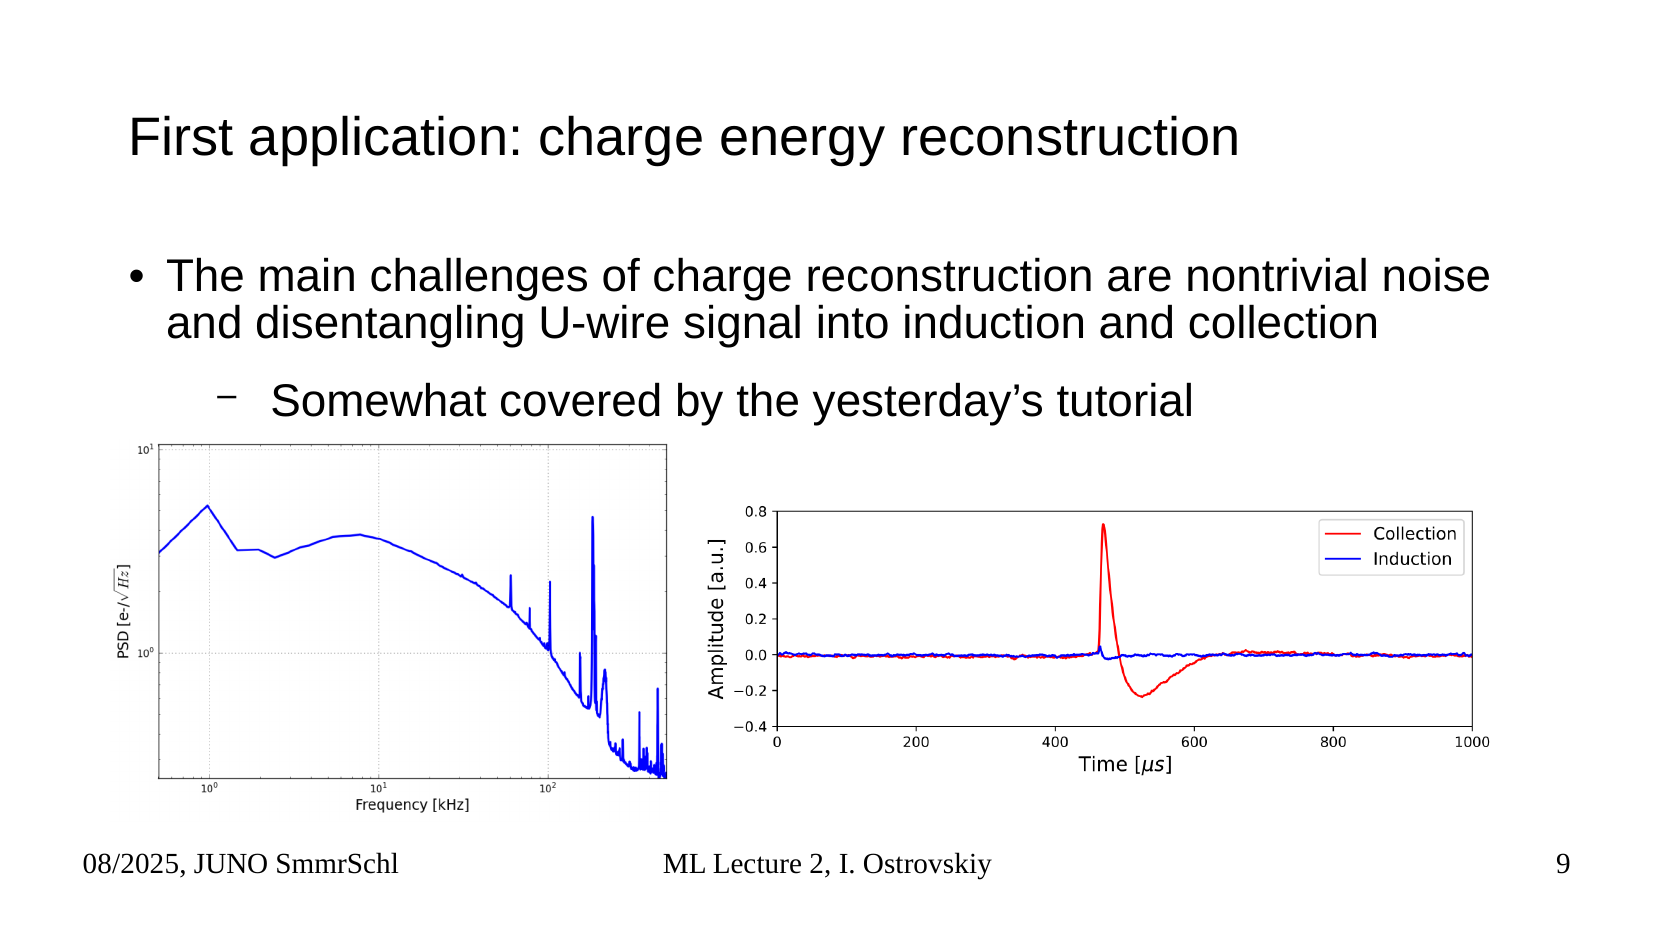

# First application: charge energy reconstruction
The main challenges of charge reconstruction are nontrivial noise and disentangling U-wire signal into induction and collection
Somewhat covered by the yesterday’s tutorial
08/2025, JUNO SmmrSchl
ML Lecture 2, I. Ostrovskiy
9